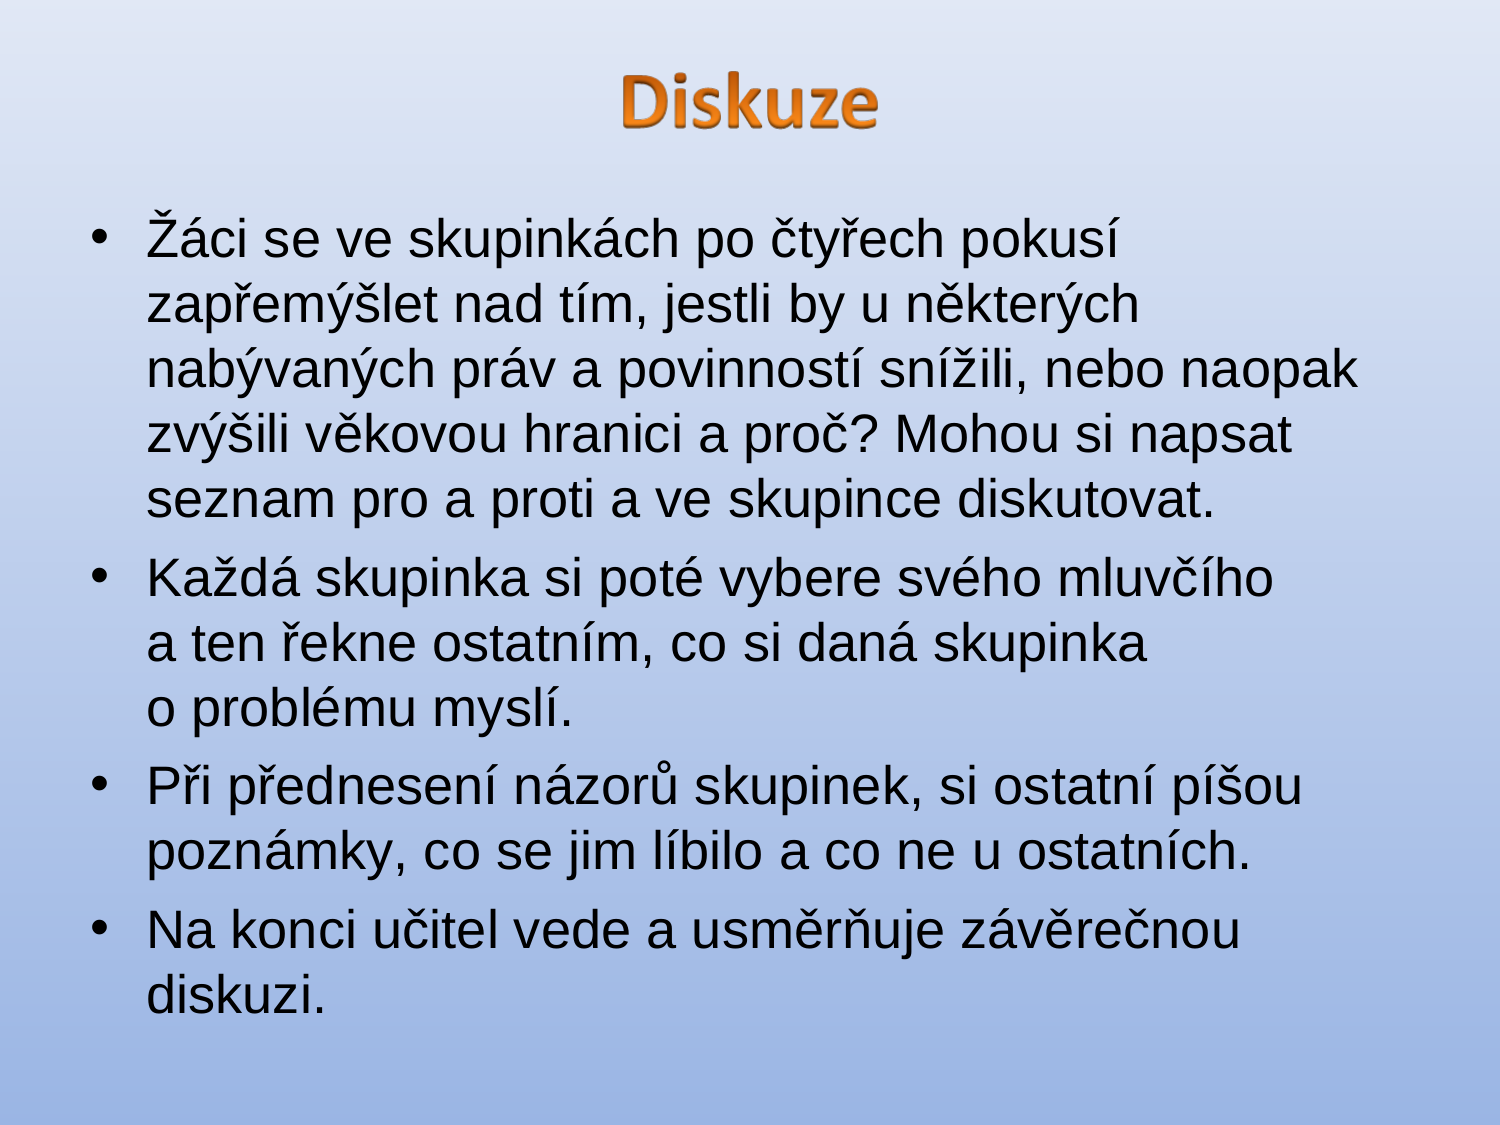

# Žáci se ve skupinkách po čtyřech pokusí zapřemýšlet nad tím, jestli by u některých nabývaných práv a povinností snížili, nebo naopak zvýšili věkovou hranici a proč? Mohou si napsat seznam pro a proti a ve skupince diskutovat.
Každá skupinka si poté vybere svého mluvčího
a ten řekne ostatním, co si daná skupinka
o problému myslí.
Při přednesení názorů skupinek, si ostatní píšou poznámky, co se jim líbilo a co ne u ostatních.
Na konci učitel vede a usměrňuje závěrečnou diskuzi.